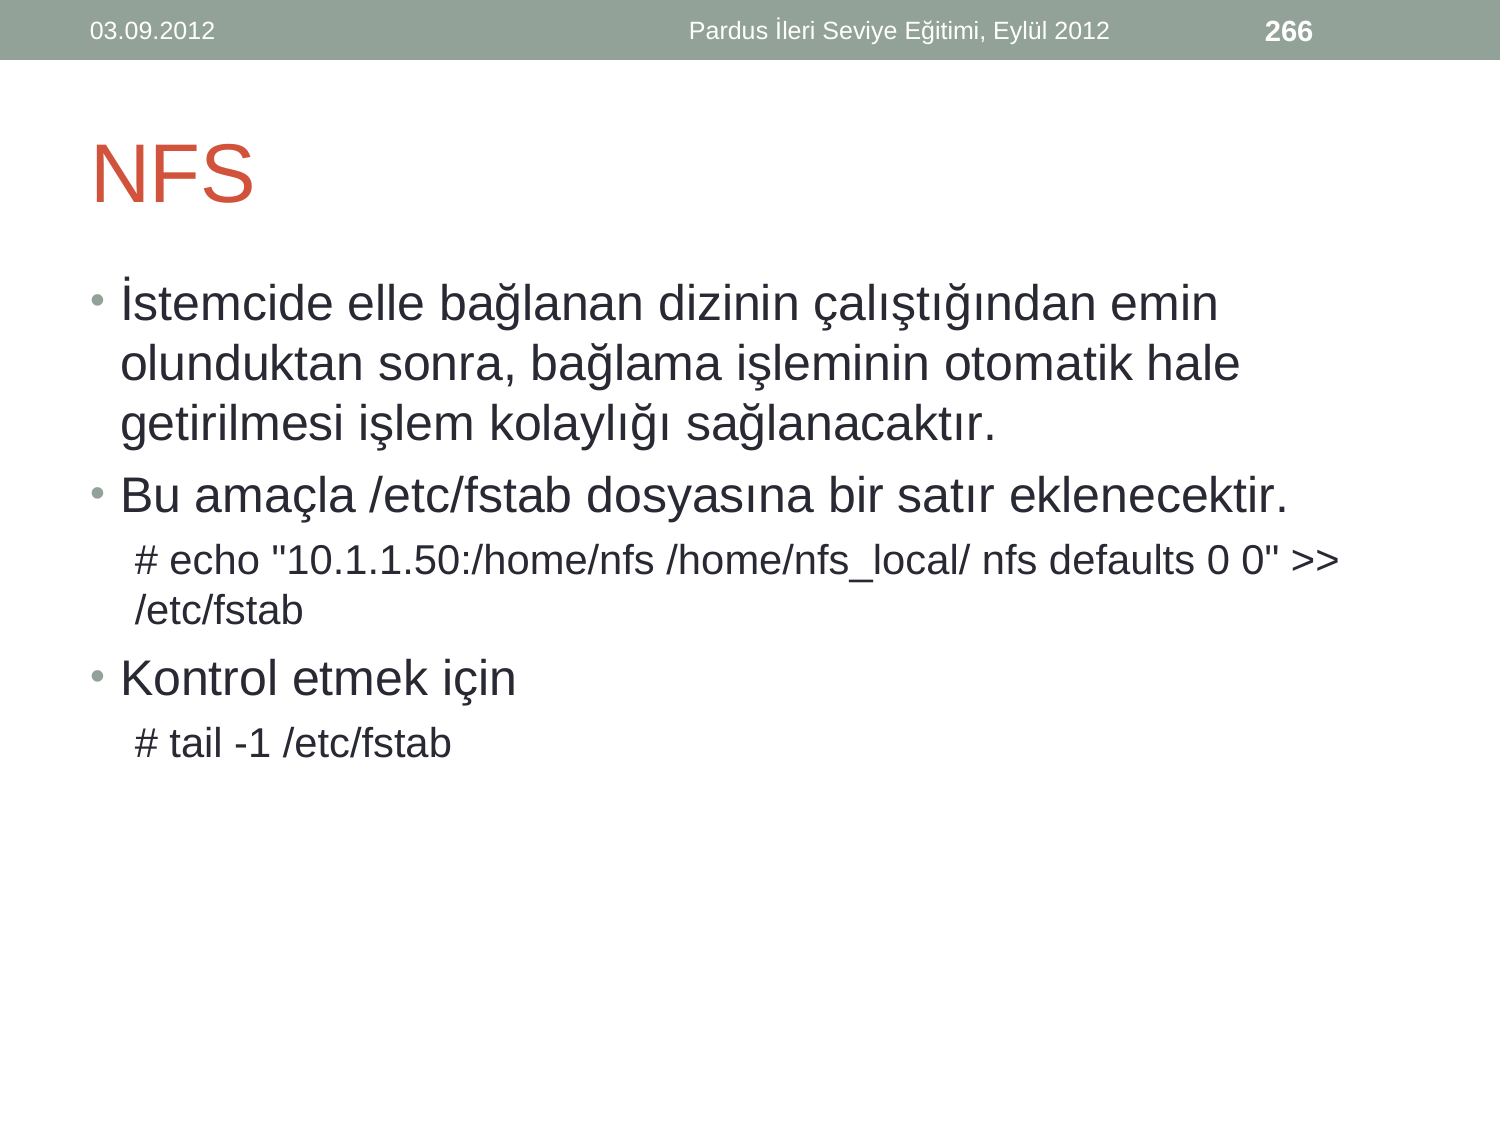

03.09.2012
Pardus İleri Seviye Eğitimi, Eylül 2012
# NFS
İstemcide elle bağlanan dizinin çalıştığından emin olunduktan sonra, bağlama işleminin otomatik hale getirilmesi işlem kolaylığı sağlanacaktır.
Bu amaçla /etc/fstab dosyasına bir satır eklenecektir.
# echo "10.1.1.50:/home/nfs /home/nfs_local/ nfs defaults 0 0" >> /etc/fstab
Kontrol etmek için
# tail -1 /etc/fstab